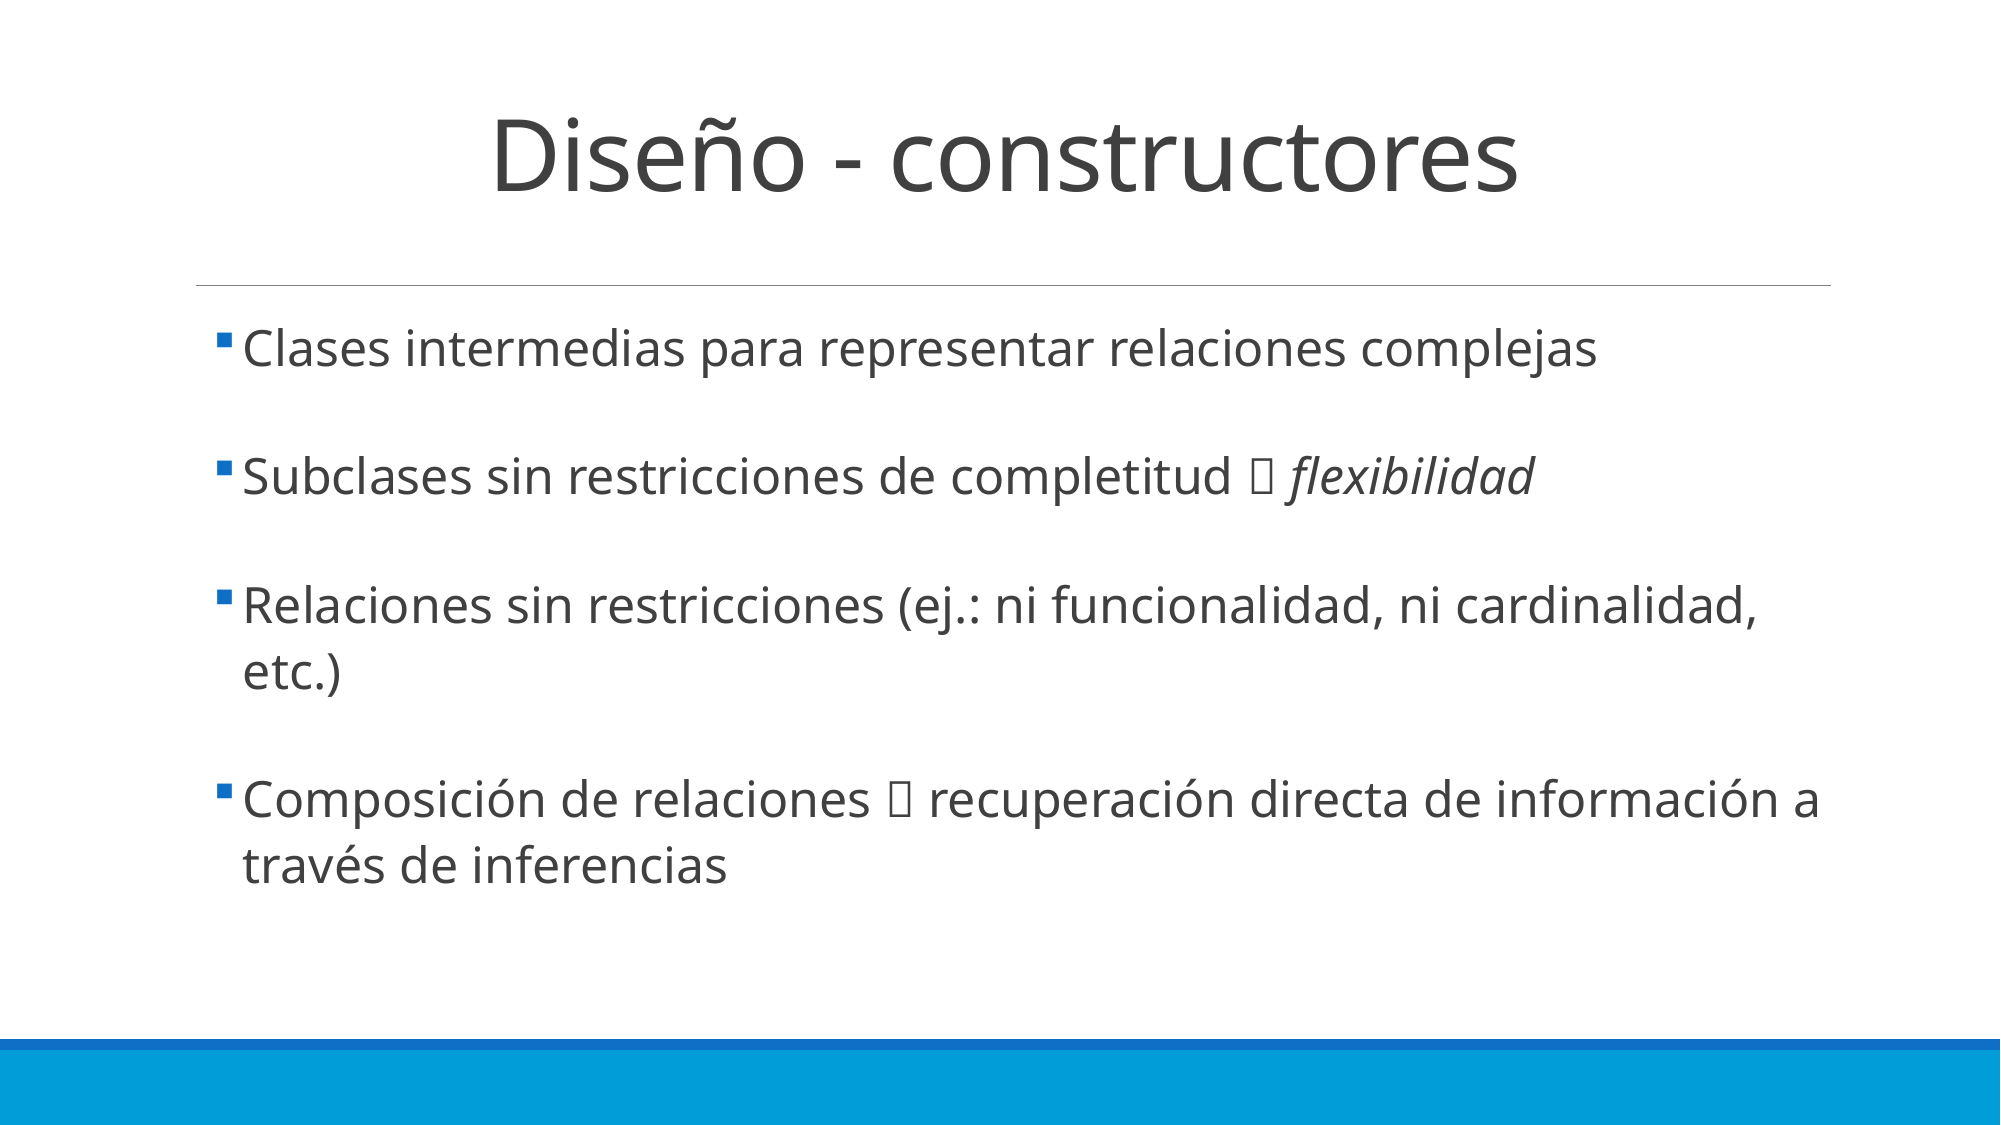

# Diseño - constructores
Clases intermedias para representar relaciones complejas
Subclases sin restricciones de completitud  flexibilidad
Relaciones sin restricciones (ej.: ni funcionalidad, ni cardinalidad, etc.)
Composición de relaciones  recuperación directa de información a través de inferencias